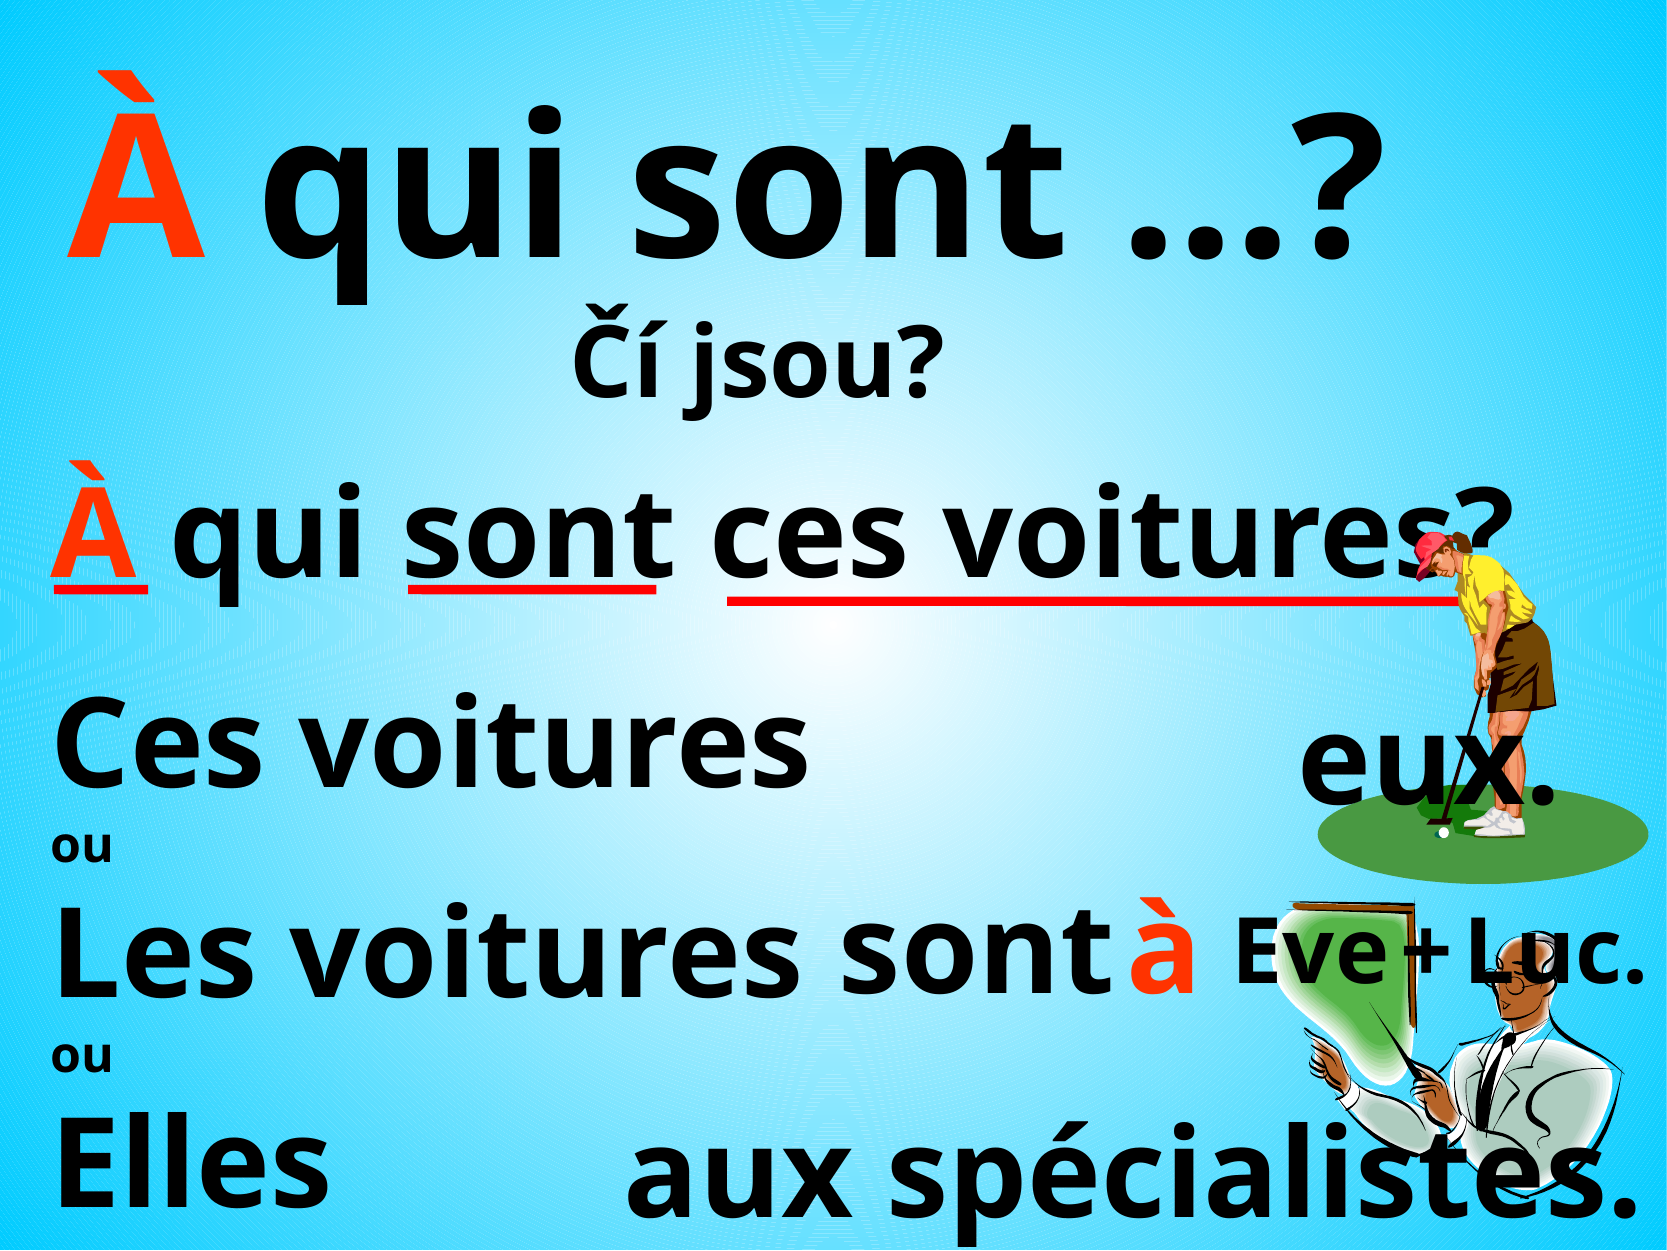

À qui sont ...?
Čí jsou?
À qui sont ces voitures?
Ces voitures
ou
Les voitures
ou
Elles
eux.
à
sont
Eve + Luc.
aux spécialistes.